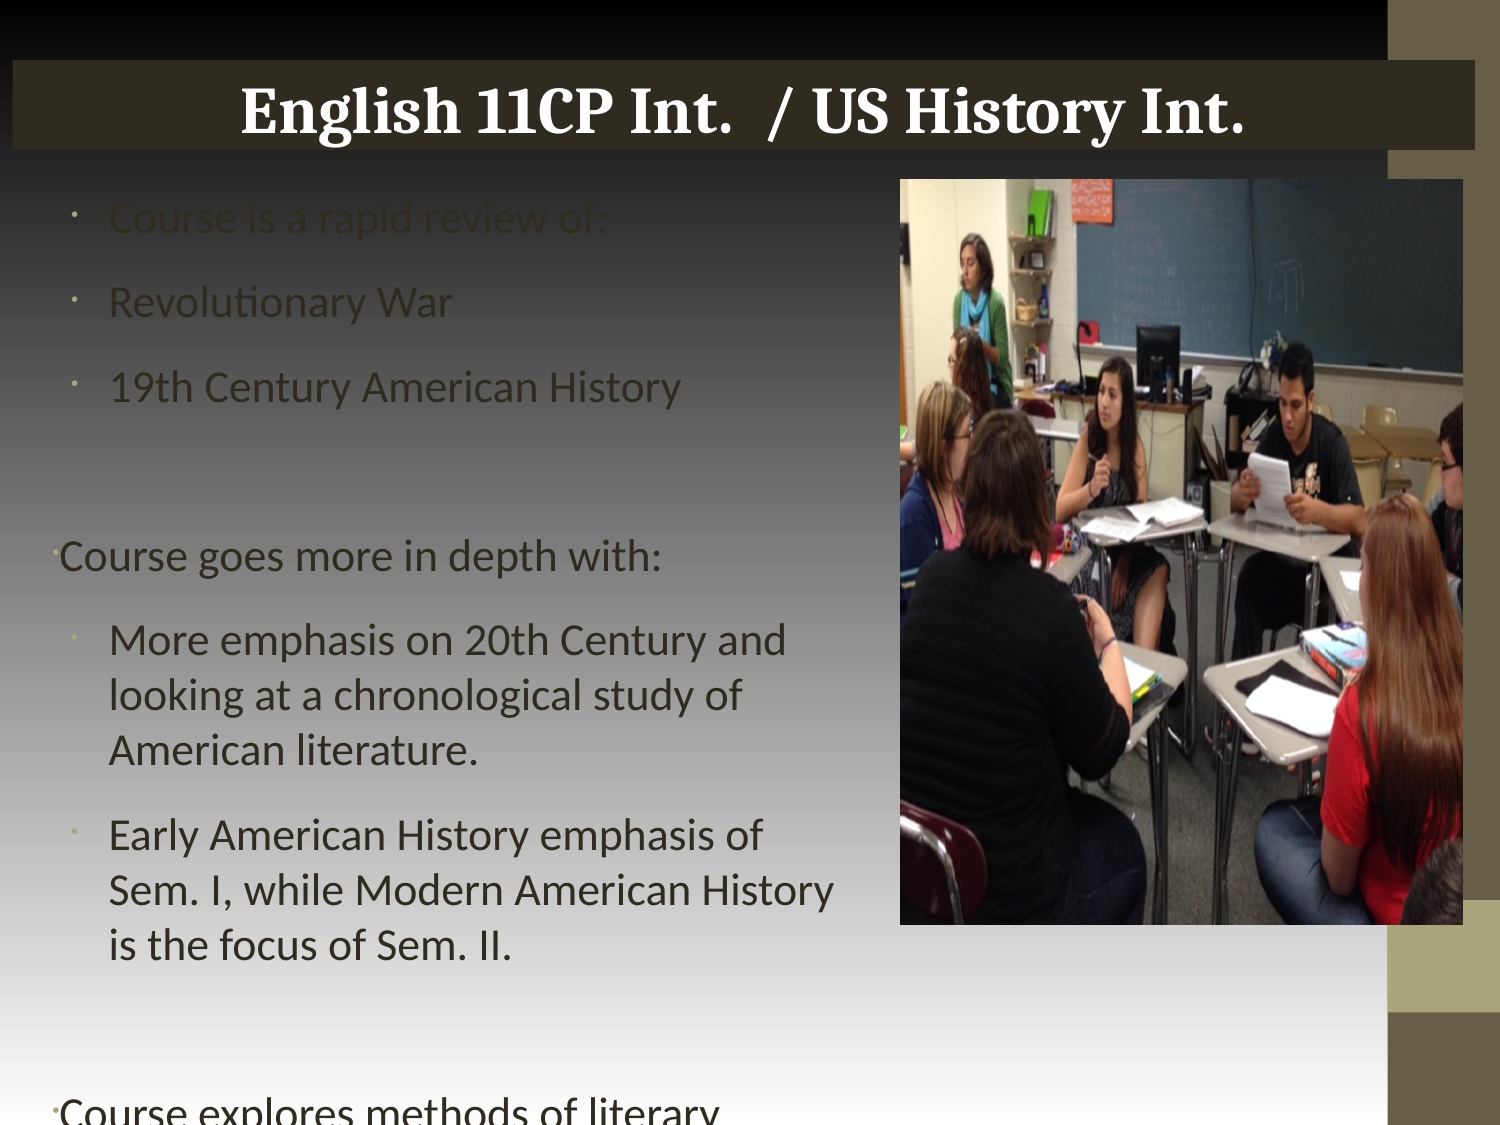

English 11CP Int. / US History Int.
# Course is a rapid review of:
Revolutionary War
19th Century American History
Course goes more in depth with:
More emphasis on 20th Century and looking at a chronological study of American literature.
Early American History emphasis of Sem. I, while Modern American History is the focus of Sem. II.
Course explores methods of literary analysis, themes, social-emotional paradigms related to literature.
The writing process will be featured along with a research paper, using technology and techniques of writing.
Vocabulary study will also be highlighted. Panel discussions and group presentations.